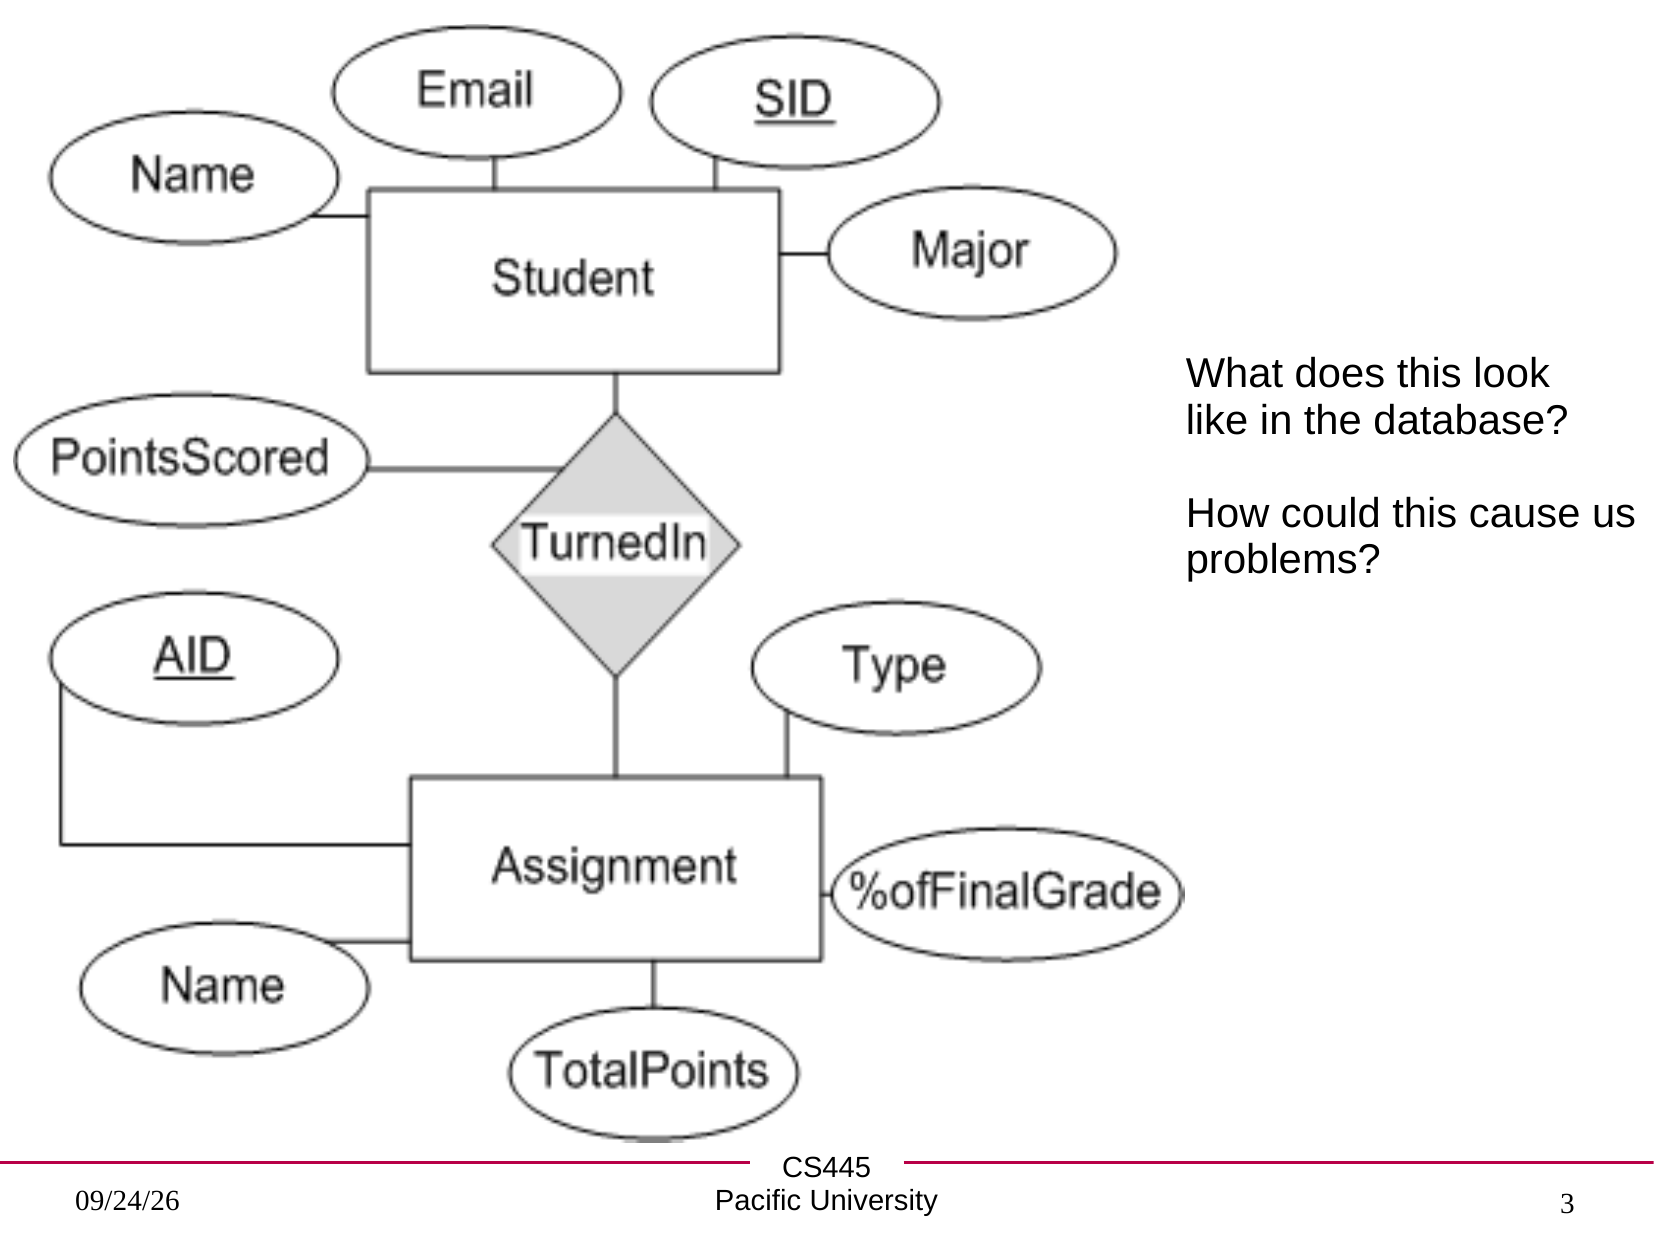

#
What does this look
like in the database?
How could this cause us problems?